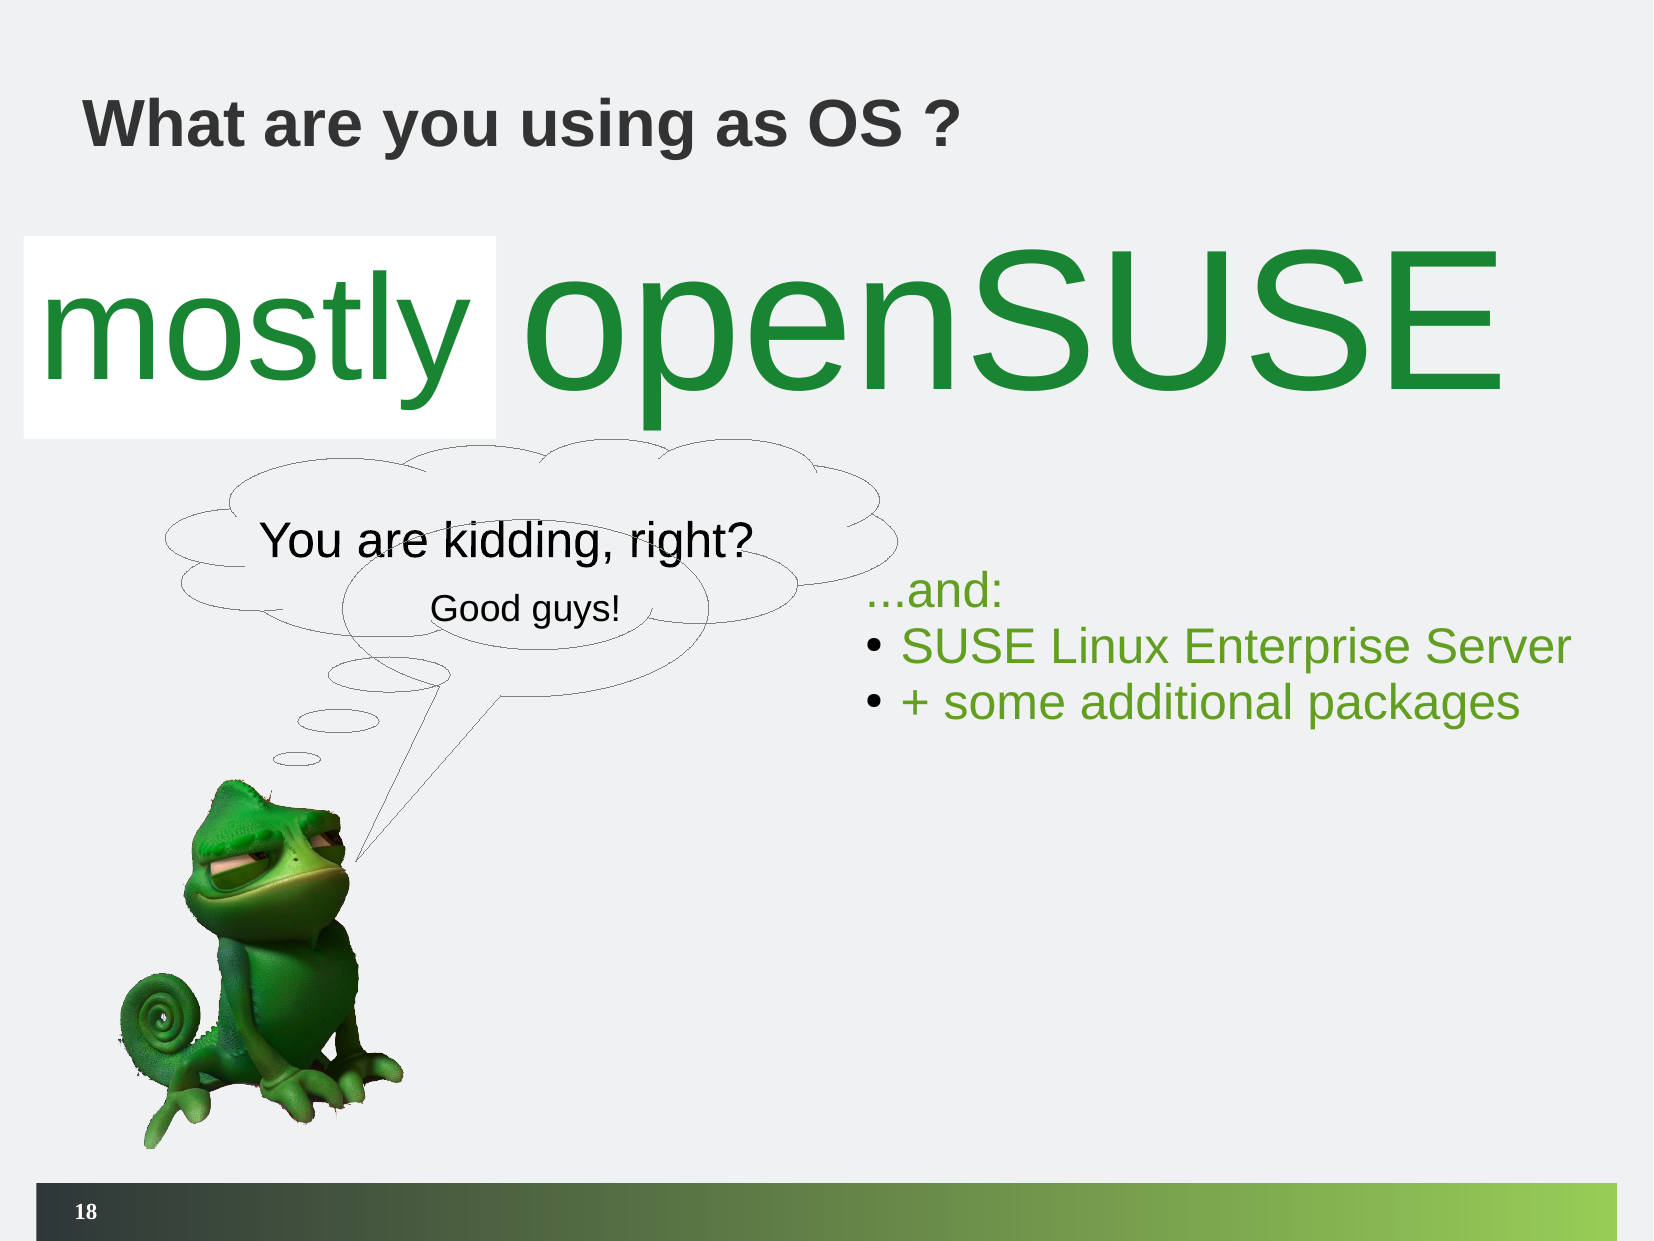

# What are you using as OS ?
only openSUSE
mostly
You are kidding, right?
Good guys!
...and:
SUSE Linux Enterprise Server
+ some additional packages
18